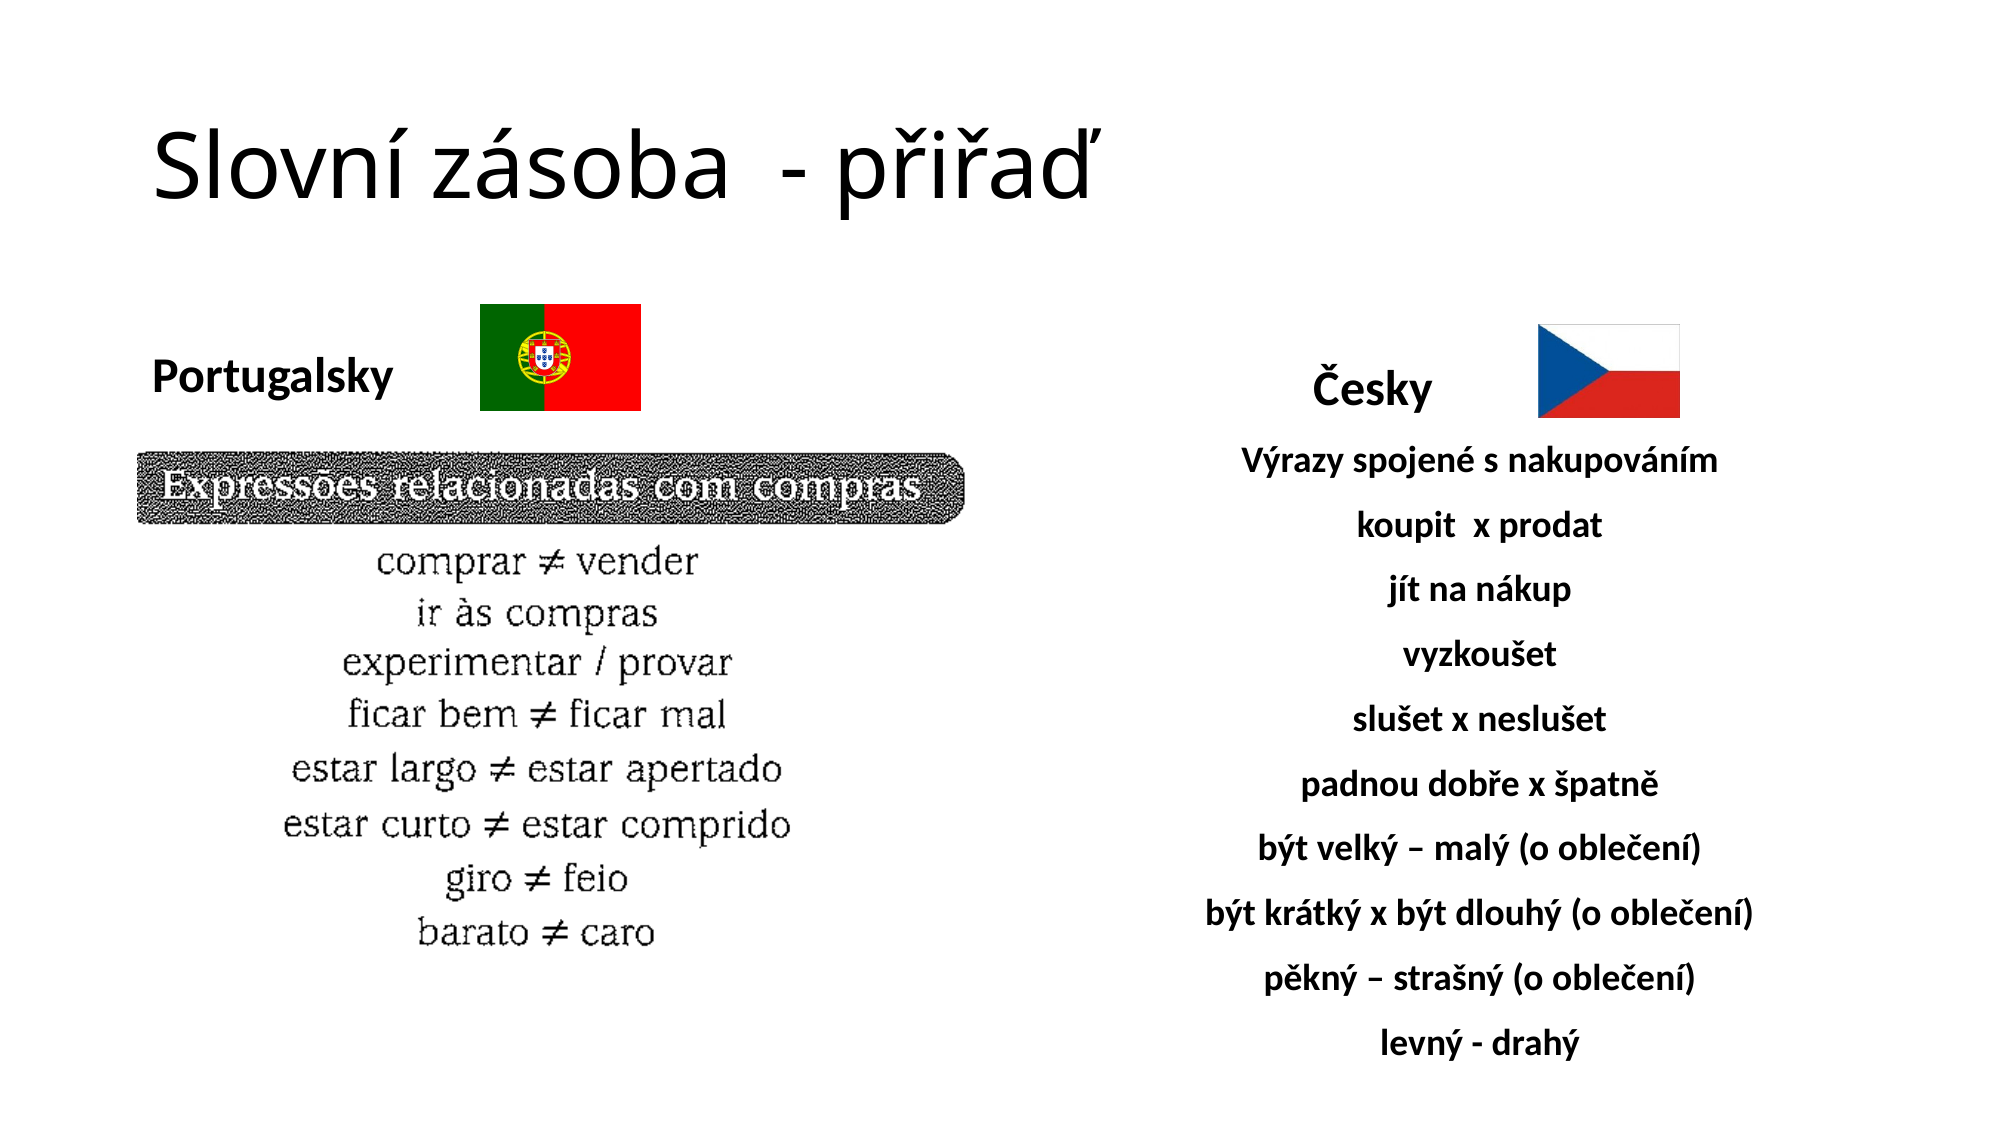

# Slovní zásoba - přiřaď
Portugalsky
Česky
Výrazy spojené s nakupováním
koupit x prodat
jít na nákup
vyzkoušet
slušet x neslušet
padnou dobře x špatně
být velký – malý (o oblečení)
být krátký x být dlouhý (o oblečení)
pěkný – strašný (o oblečení)
levný - drahý